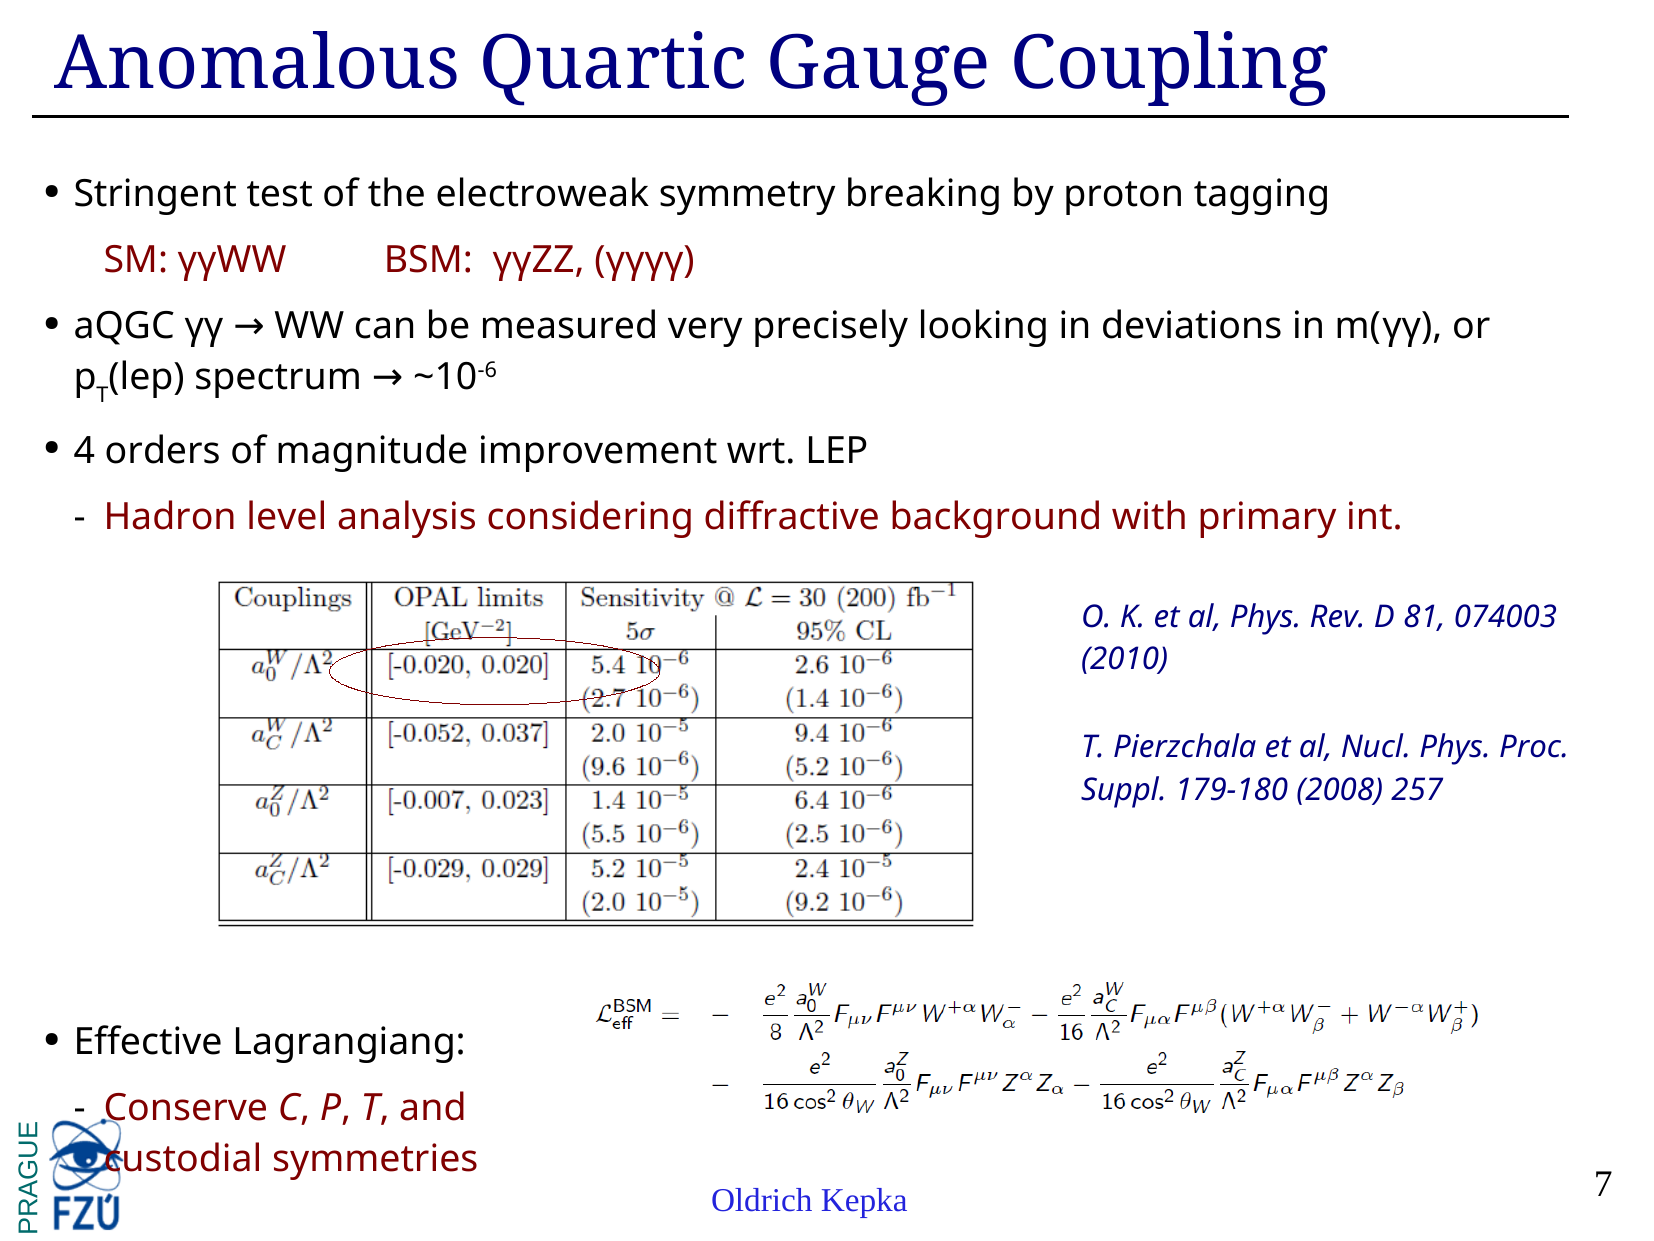

# Anomalous Quartic Gauge Coupling
Stringent test of the electroweak symmetry breaking by proton tagging
SM: γγWW BSM: γγZZ, (γγγγ)
aQGC γγ → WW can be measured very precisely looking in deviations in m(γγ), or pT(lep) spectrum → ~10-6
4 orders of magnitude improvement wrt. LEP
Hadron level analysis considering diffractive background with primary int.
Effective Lagrangiang:
Conserve C, P, T, and
custodial symmetries
O. K. et al, Phys. Rev. D 81, 074003 (2010)
T. Pierzchala et al, Nucl. Phys. Proc. Suppl. 179-180 (2008) 257
7